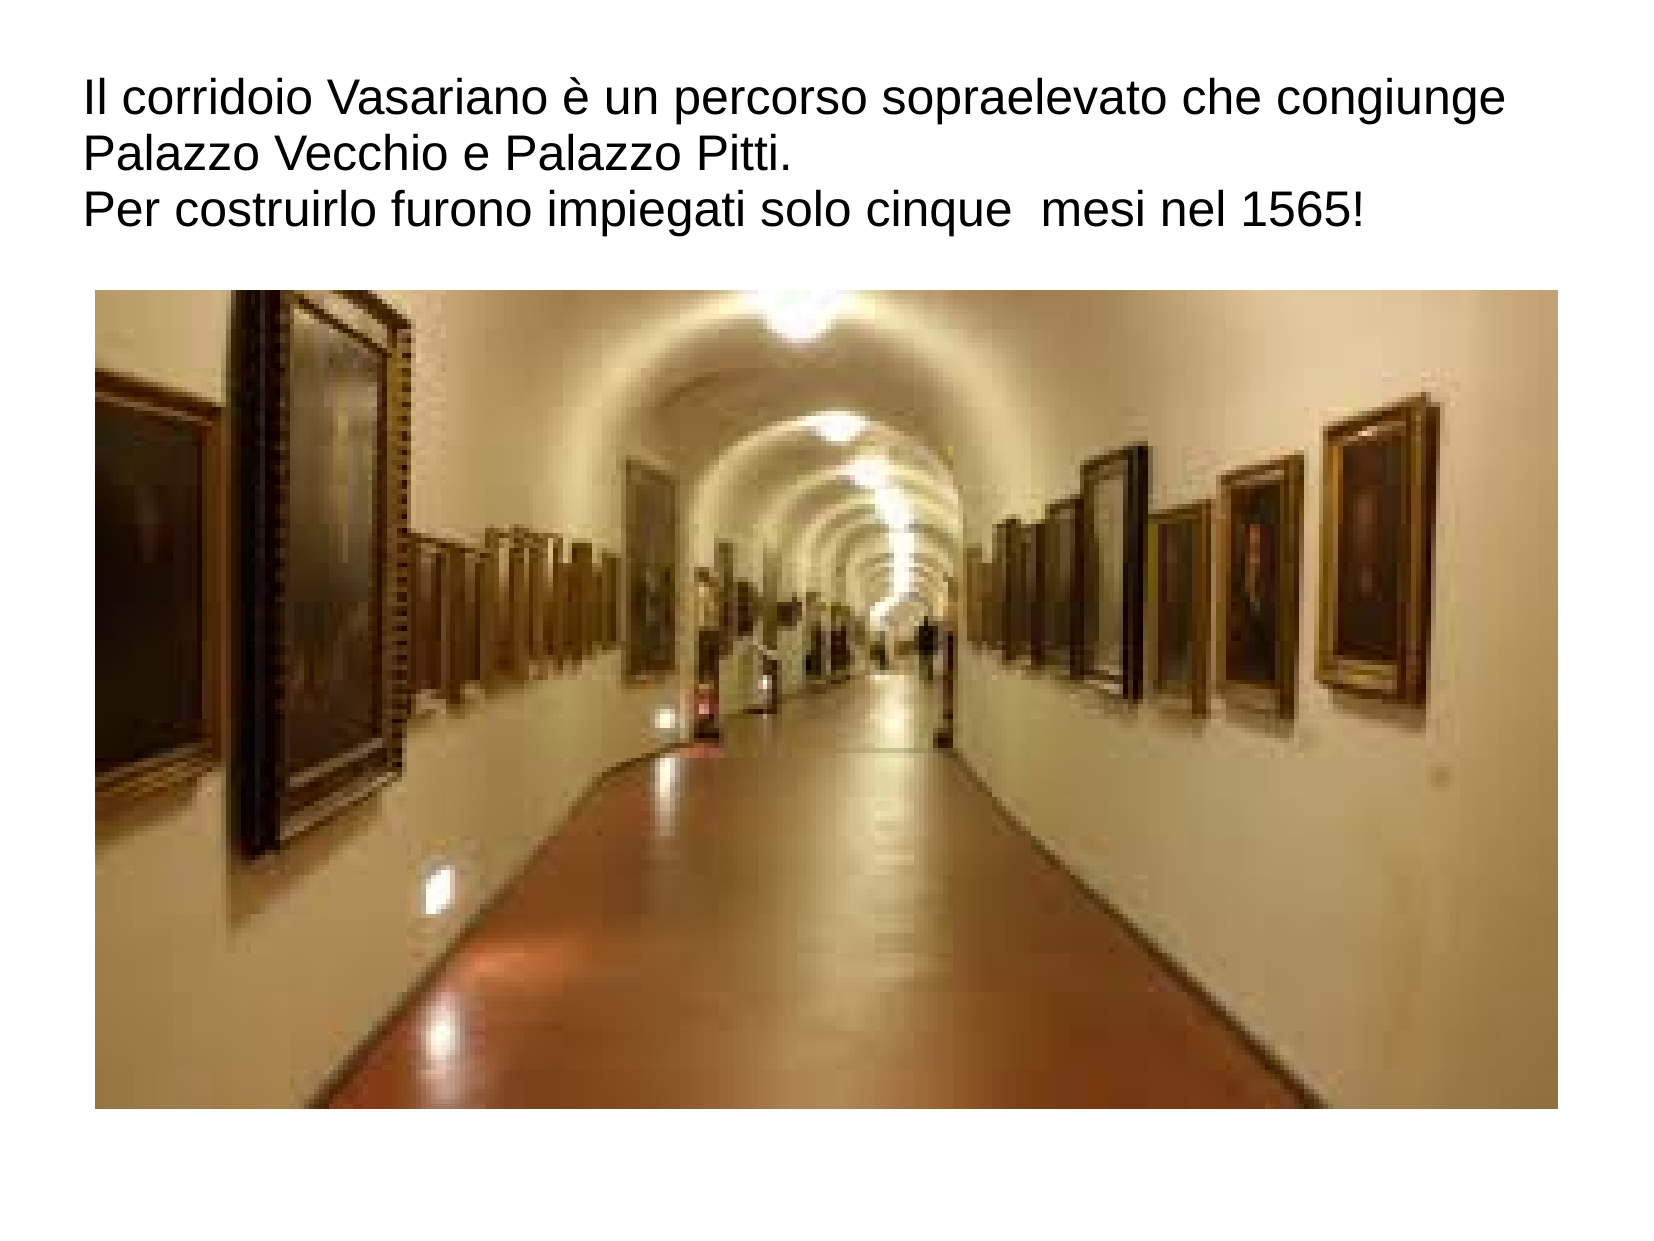

# Il corridoio Vasariano è un percorso sopraelevato che congiunge Palazzo Vecchio e Palazzo Pitti. Per costruirlo furono impiegati solo cinque mesi nel 1565!